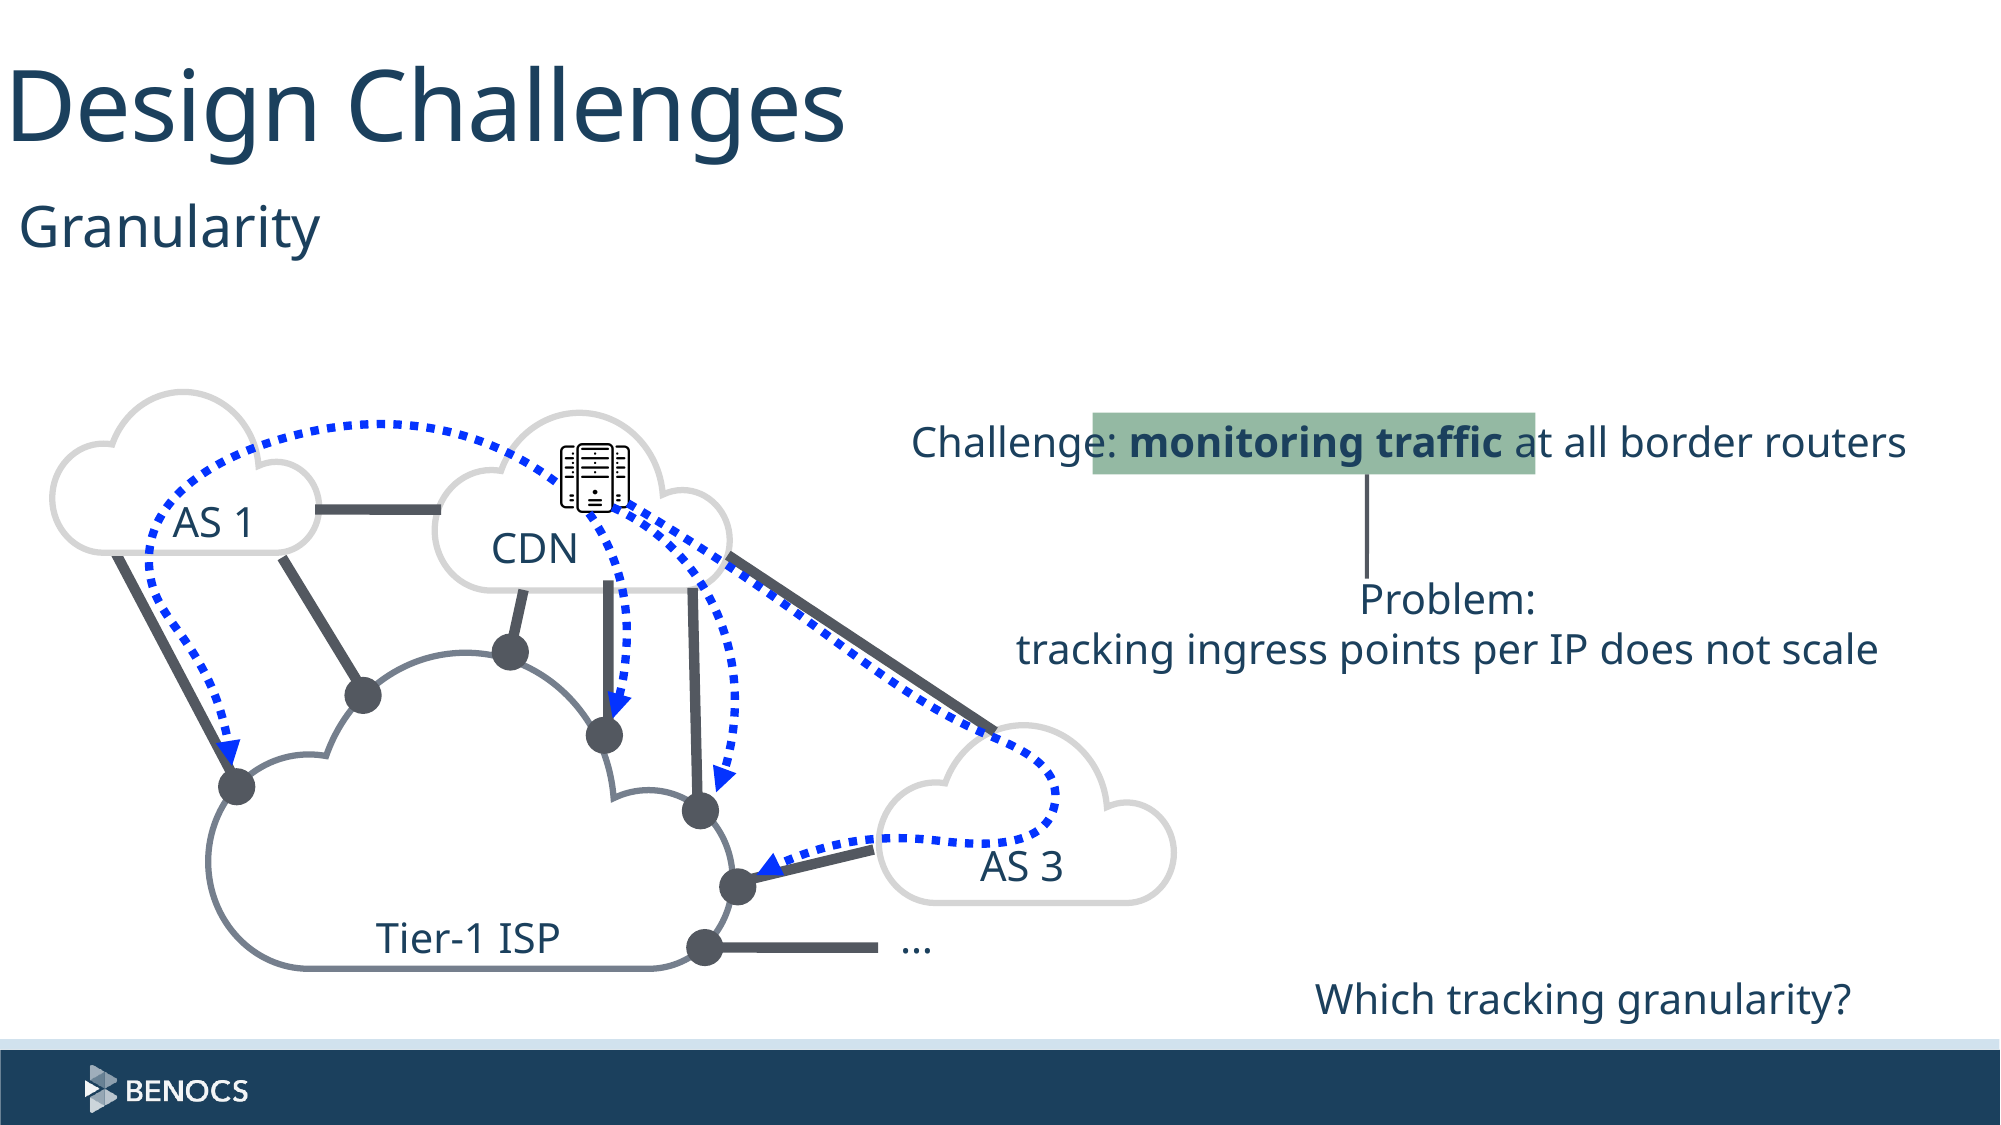

ISP
Design Challenges
# Granularity
Challenge: monitoring traffic at all border routers
AS 1
CDN
Problem:
tracking ingress points per IP does not scale
AS 3
Tier-1 ISP
…
Which tracking granularity?